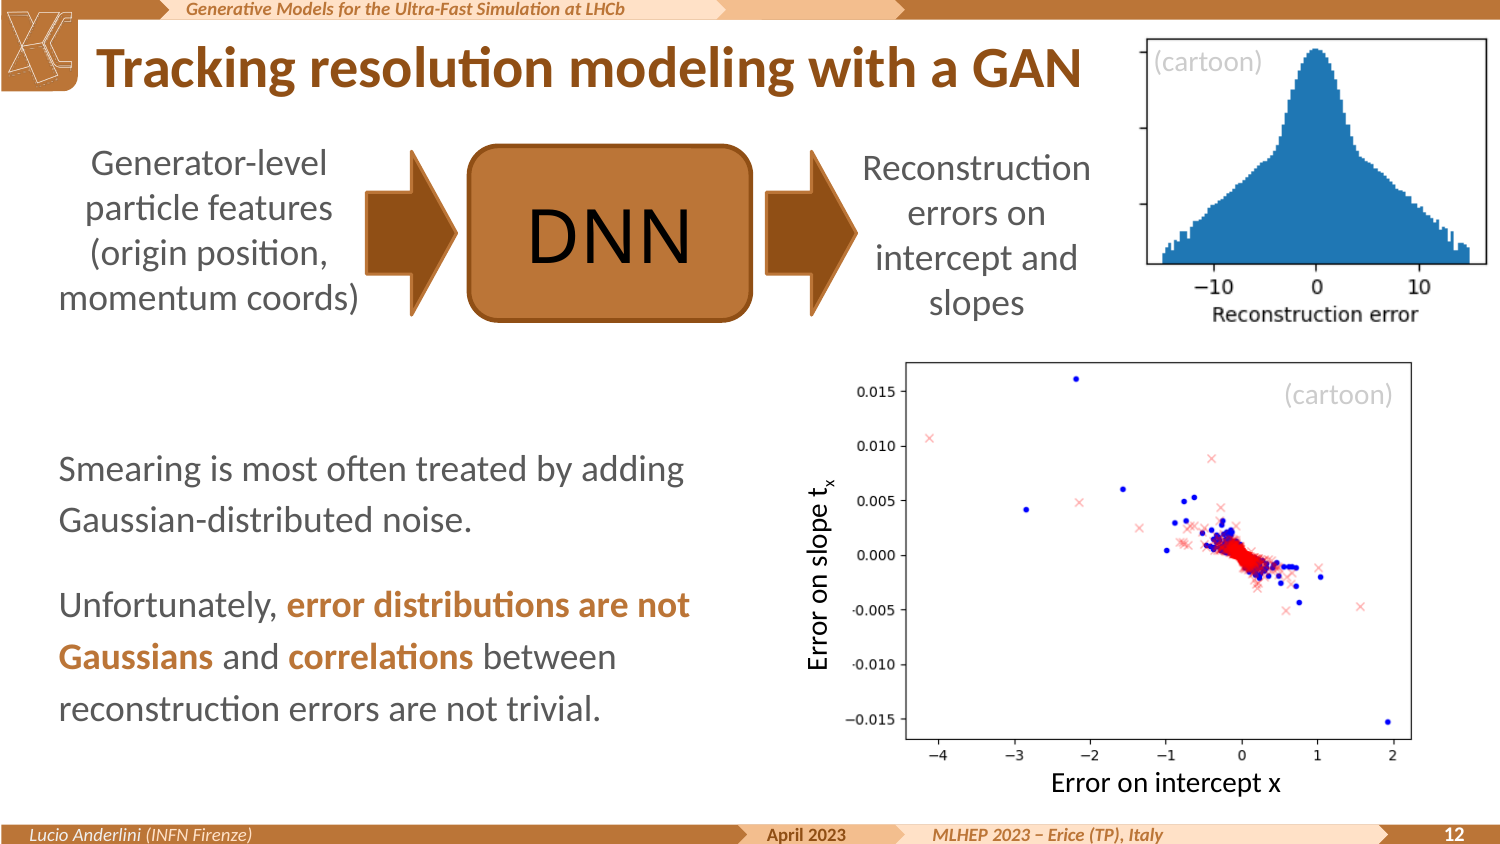

Tracking resolution modeling with a GAN
(cartoon)
Generator-level particle features
(origin position, momentum coords)
Reconstruction errors on intercept and slopes
DNN
(cartoon)
# Smearing is most often treated by adding Gaussian-distributed noise.
Unfortunately, error distributions are not Gaussians and correlations between reconstruction errors are not trivial.
Error on slope tx
Error on intercept x